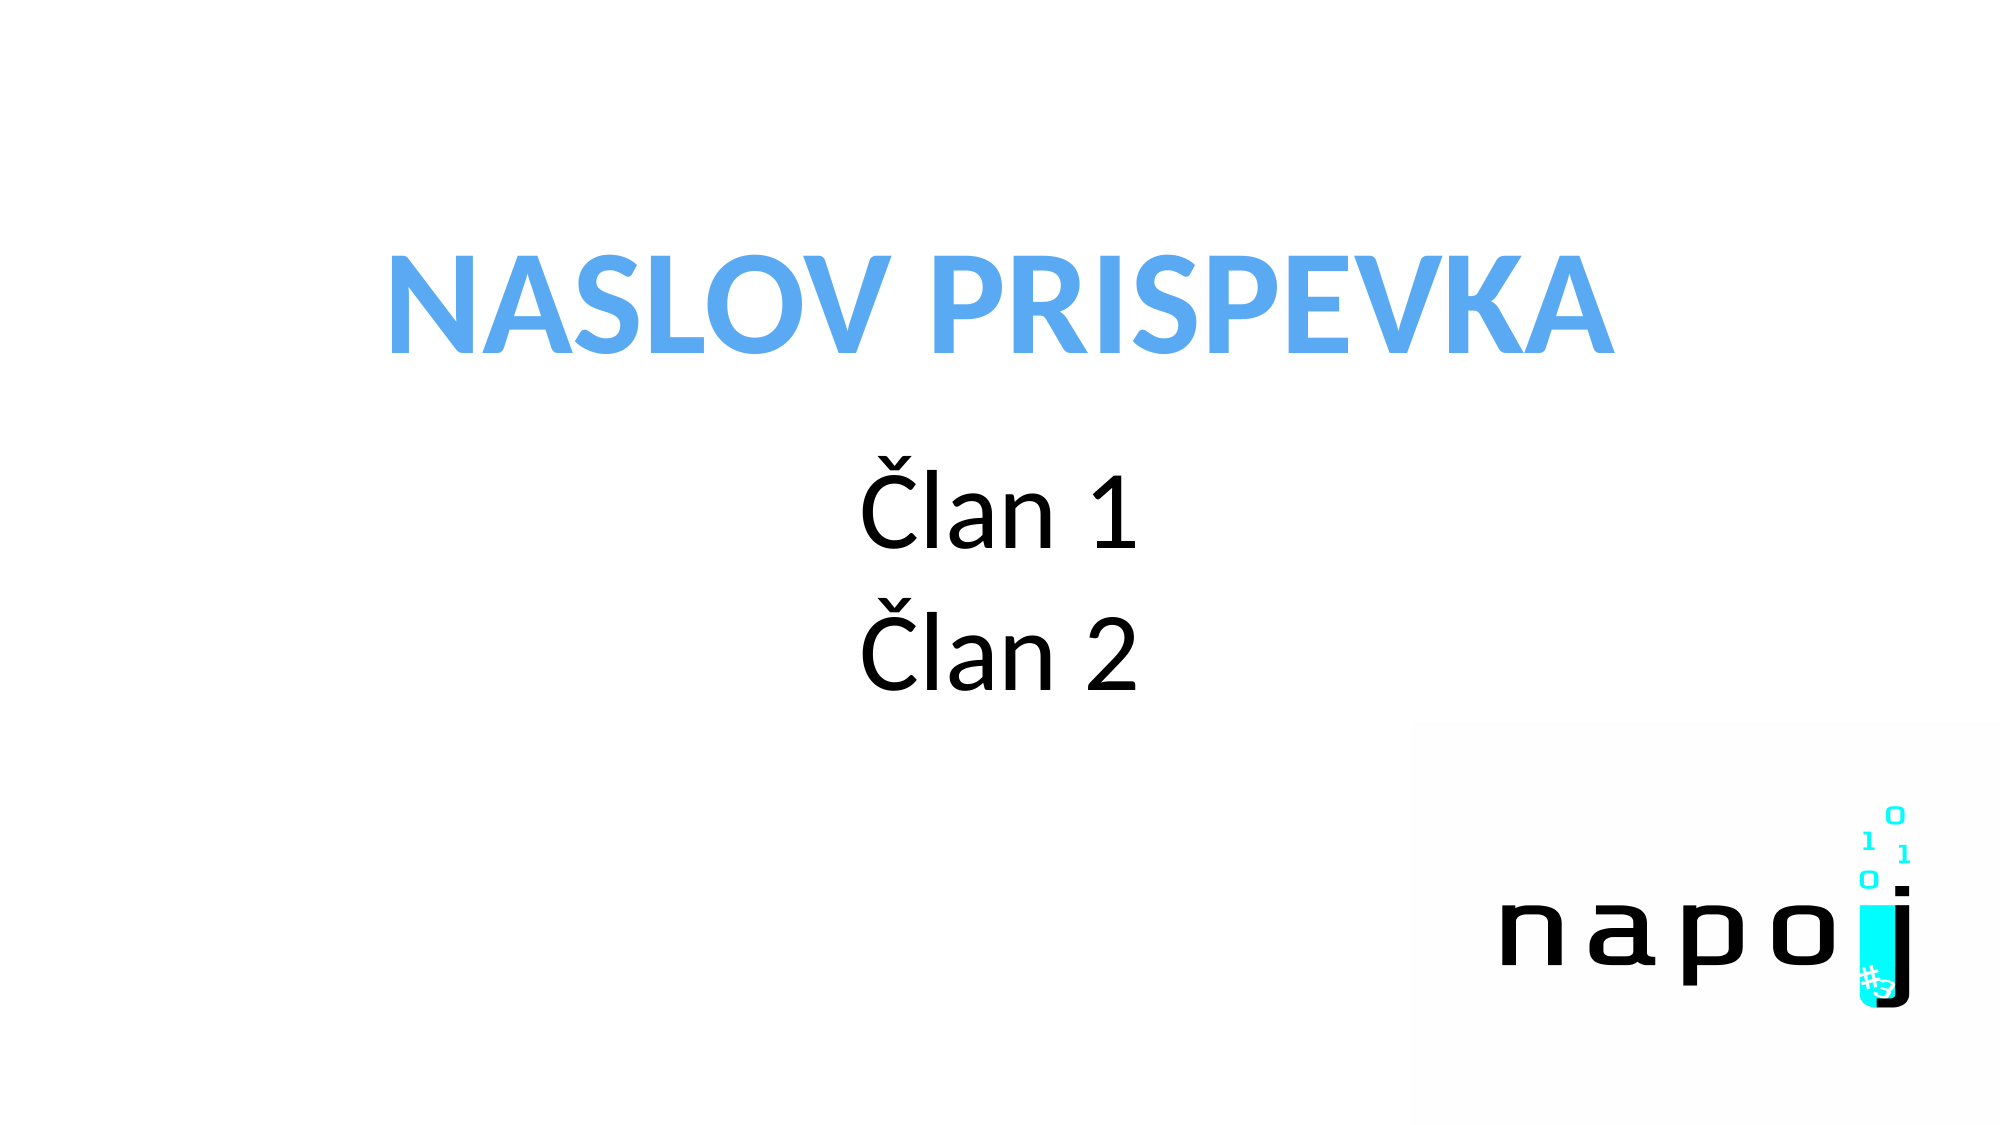

# NASLOV PRISPEVKA
Član 1
Član 2